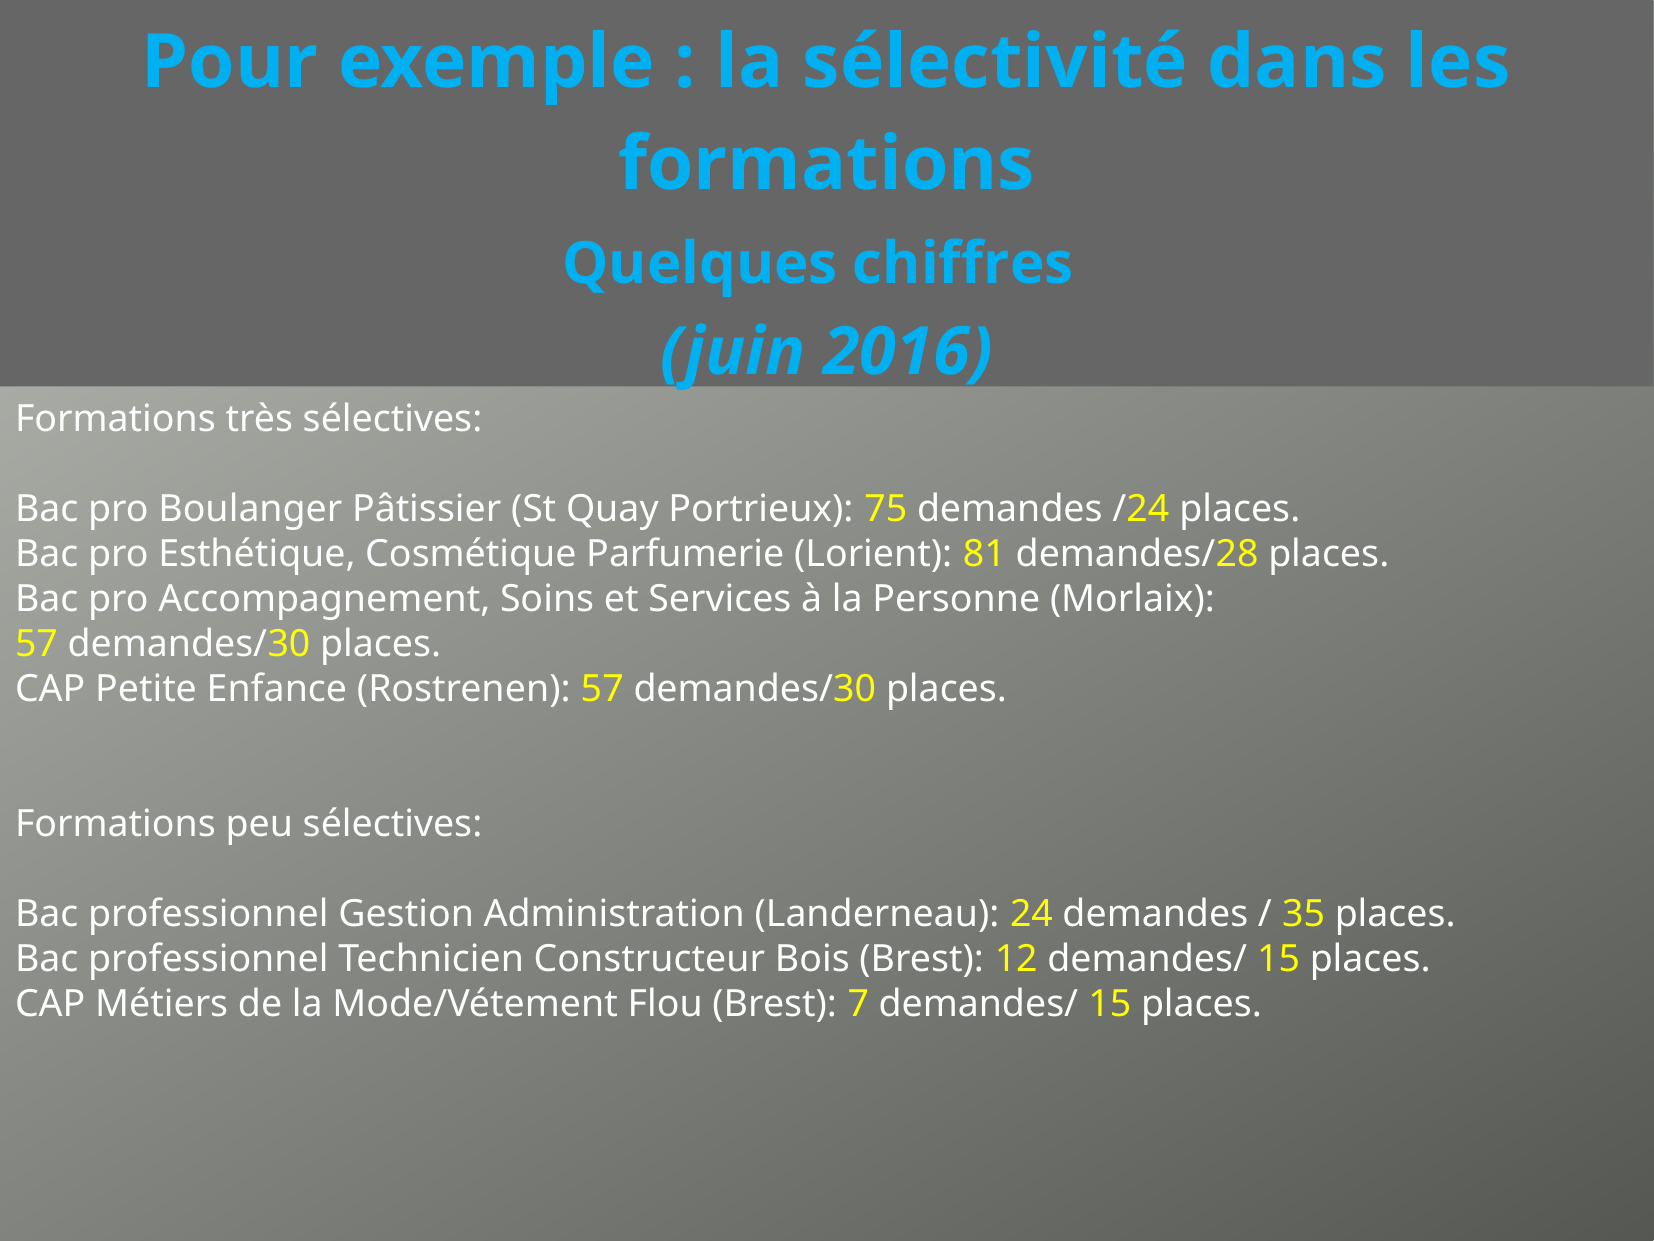

Pour exemple : la sélectivité dans les formations
Quelques chiffres
(juin 2016)
Formations très sélectives:
Bac pro Boulanger Pâtissier (St Quay Portrieux): 75 demandes /24 places.
Bac pro Esthétique, Cosmétique Parfumerie (Lorient): 81 demandes/28 places.
Bac pro Accompagnement, Soins et Services à la Personne (Morlaix):
57 demandes/30 places.
CAP Petite Enfance (Rostrenen): 57 demandes/30 places.
Formations peu sélectives:
Bac professionnel Gestion Administration (Landerneau): 24 demandes / 35 places.
Bac professionnel Technicien Constructeur Bois (Brest): 12 demandes/ 15 places.
CAP Métiers de la Mode/Vétement Flou (Brest): 7 demandes/ 15 places.